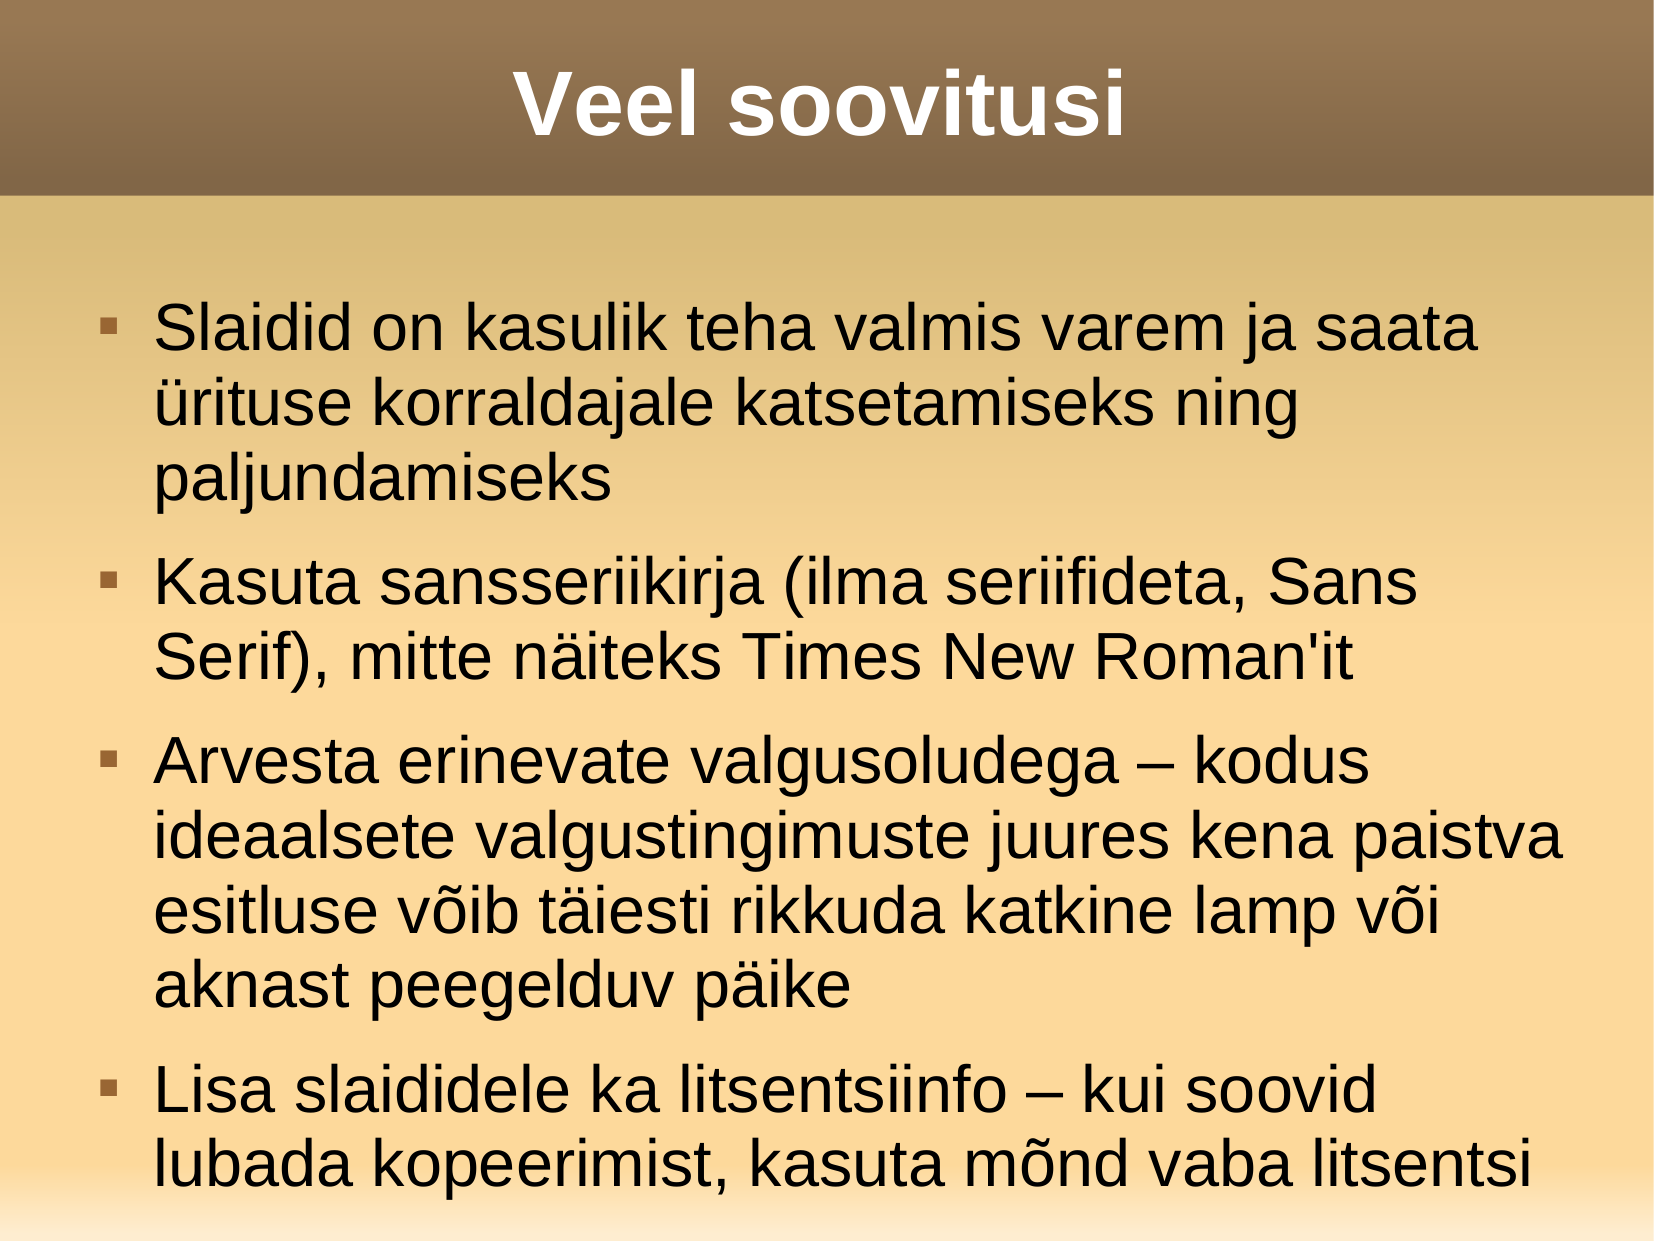

# Veel soovitusi
Slaidid on kasulik teha valmis varem ja saata ürituse korraldajale katsetamiseks ning paljundamiseks
Kasuta sansseriikirja (ilma seriifideta, Sans Serif), mitte näiteks Times New Roman'it
Arvesta erinevate valgusoludega – kodus ideaalsete valgustingimuste juures kena paistva esitluse võib täiesti rikkuda katkine lamp või aknast peegelduv päike
Lisa slaididele ka litsentsiinfo – kui soovid lubada kopeerimist, kasuta mõnd vaba litsentsi